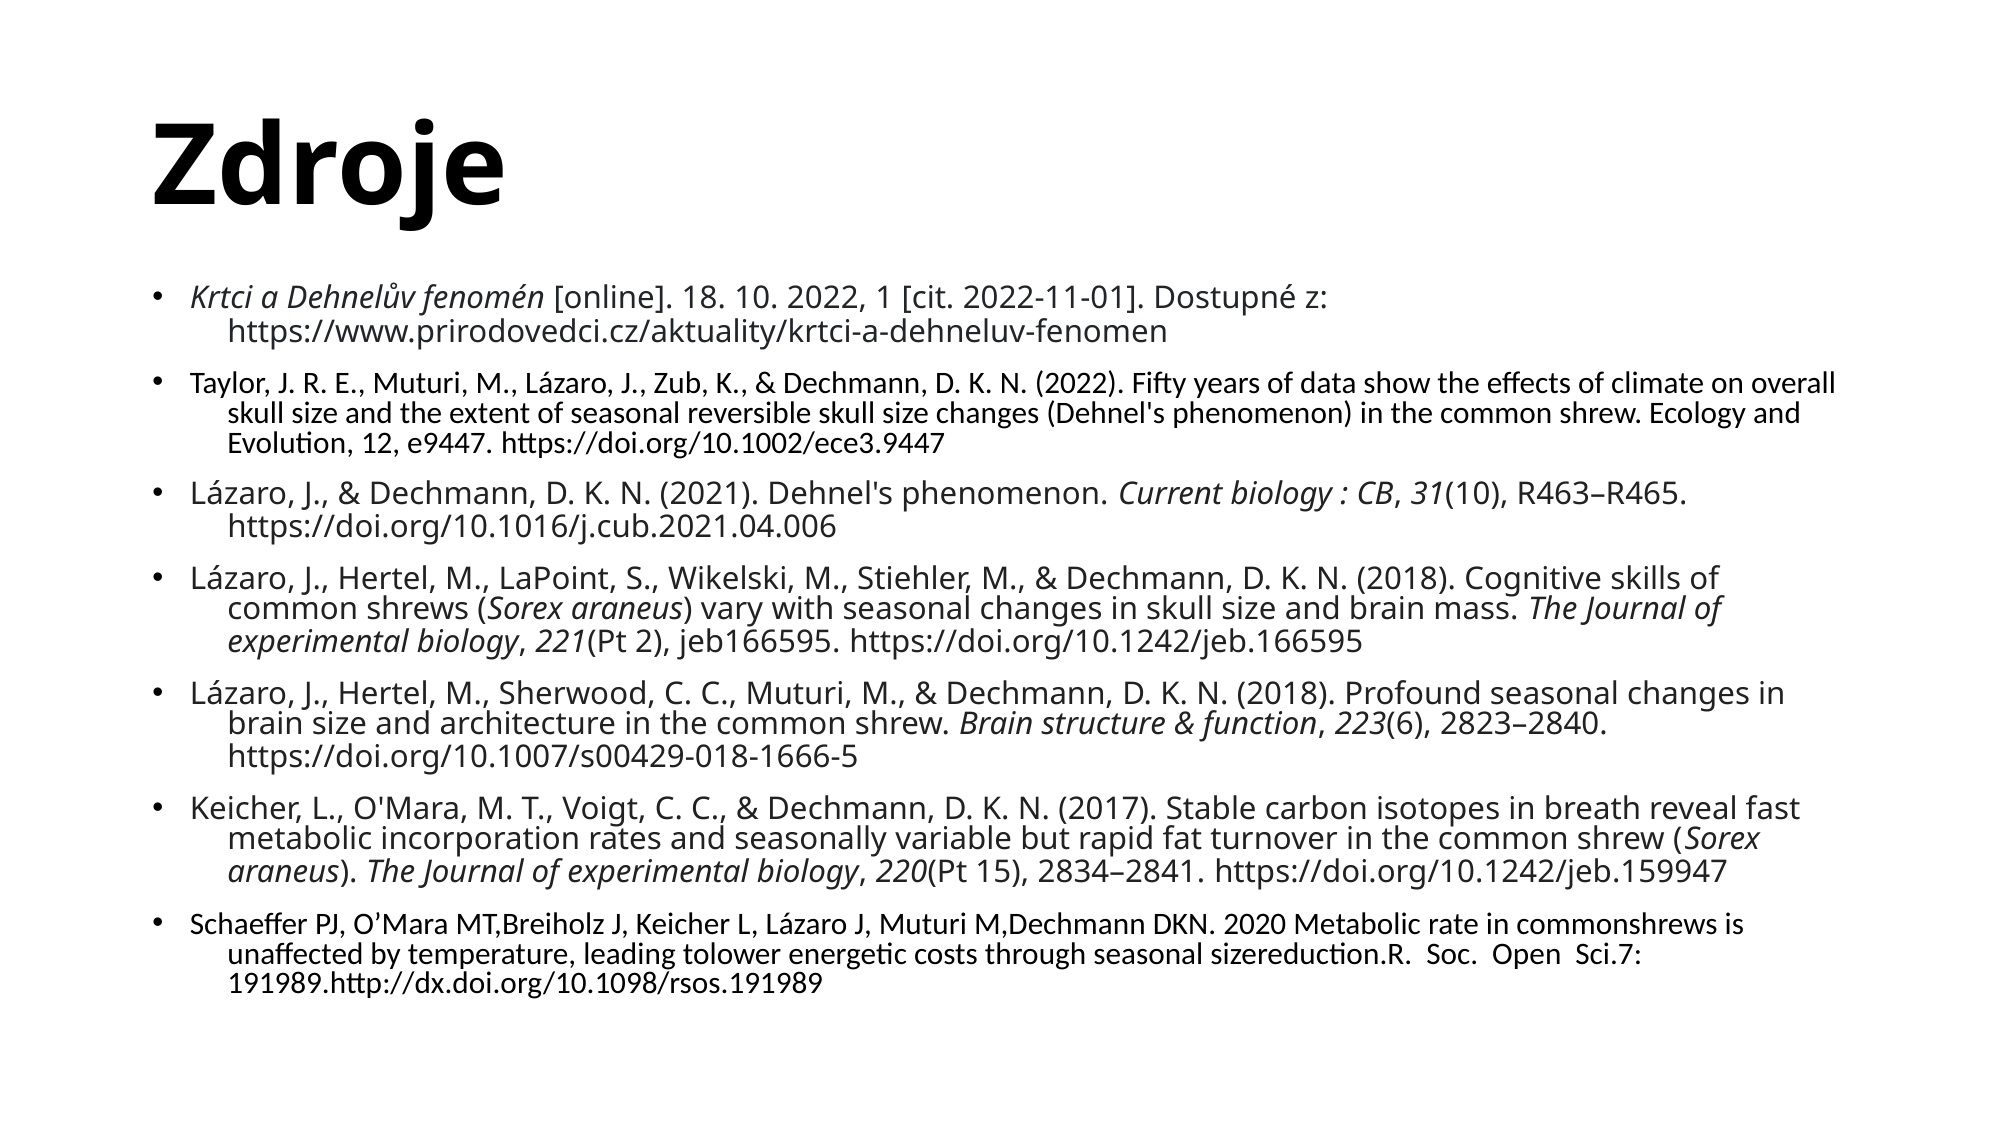

# Zdroje
Krtci a Dehnelův fenomén [online]. 18. 10. 2022, 1 [cit. 2022-11-01]. Dostupné z: https://www.prirodovedci.cz/aktuality/krtci-a-dehneluv-fenomen
Taylor, J. R. E., Muturi, M., Lázaro, J., Zub, K., & Dechmann, D. K. N. (2022). Fifty years of data show the effects of climate on overall skull size and the extent of seasonal reversible skull size changes (Dehnel's phenomenon) in the common shrew. Ecology and Evolution, 12, e9447. https://doi.org/10.1002/ece3.9447
Lázaro, J., & Dechmann, D. K. N. (2021). Dehnel's phenomenon. Current biology : CB, 31(10), R463–R465. https://doi.org/10.1016/j.cub.2021.04.006
Lázaro, J., Hertel, M., LaPoint, S., Wikelski, M., Stiehler, M., & Dechmann, D. K. N. (2018). Cognitive skills of common shrews (Sorex araneus) vary with seasonal changes in skull size and brain mass. The Journal of experimental biology, 221(Pt 2), jeb166595. https://doi.org/10.1242/jeb.166595
Lázaro, J., Hertel, M., Sherwood, C. C., Muturi, M., & Dechmann, D. K. N. (2018). Profound seasonal changes in brain size and architecture in the common shrew. Brain structure & function, 223(6), 2823–2840. https://doi.org/10.1007/s00429-018-1666-5
Keicher, L., O'Mara, M. T., Voigt, C. C., & Dechmann, D. K. N. (2017). Stable carbon isotopes in breath reveal fast metabolic incorporation rates and seasonally variable but rapid fat turnover in the common shrew (Sorex araneus). The Journal of experimental biology, 220(Pt 15), 2834–2841. https://doi.org/10.1242/jeb.159947
Schaeffer PJ, O’Mara MT,Breiholz J, Keicher L, Lázaro J, Muturi M,Dechmann DKN. 2020 Metabolic rate in commonshrews is unaffected by temperature, leading tolower energetic costs through seasonal sizereduction.R. Soc. Open Sci.7: 191989.http://dx.doi.org/10.1098/rsos.191989